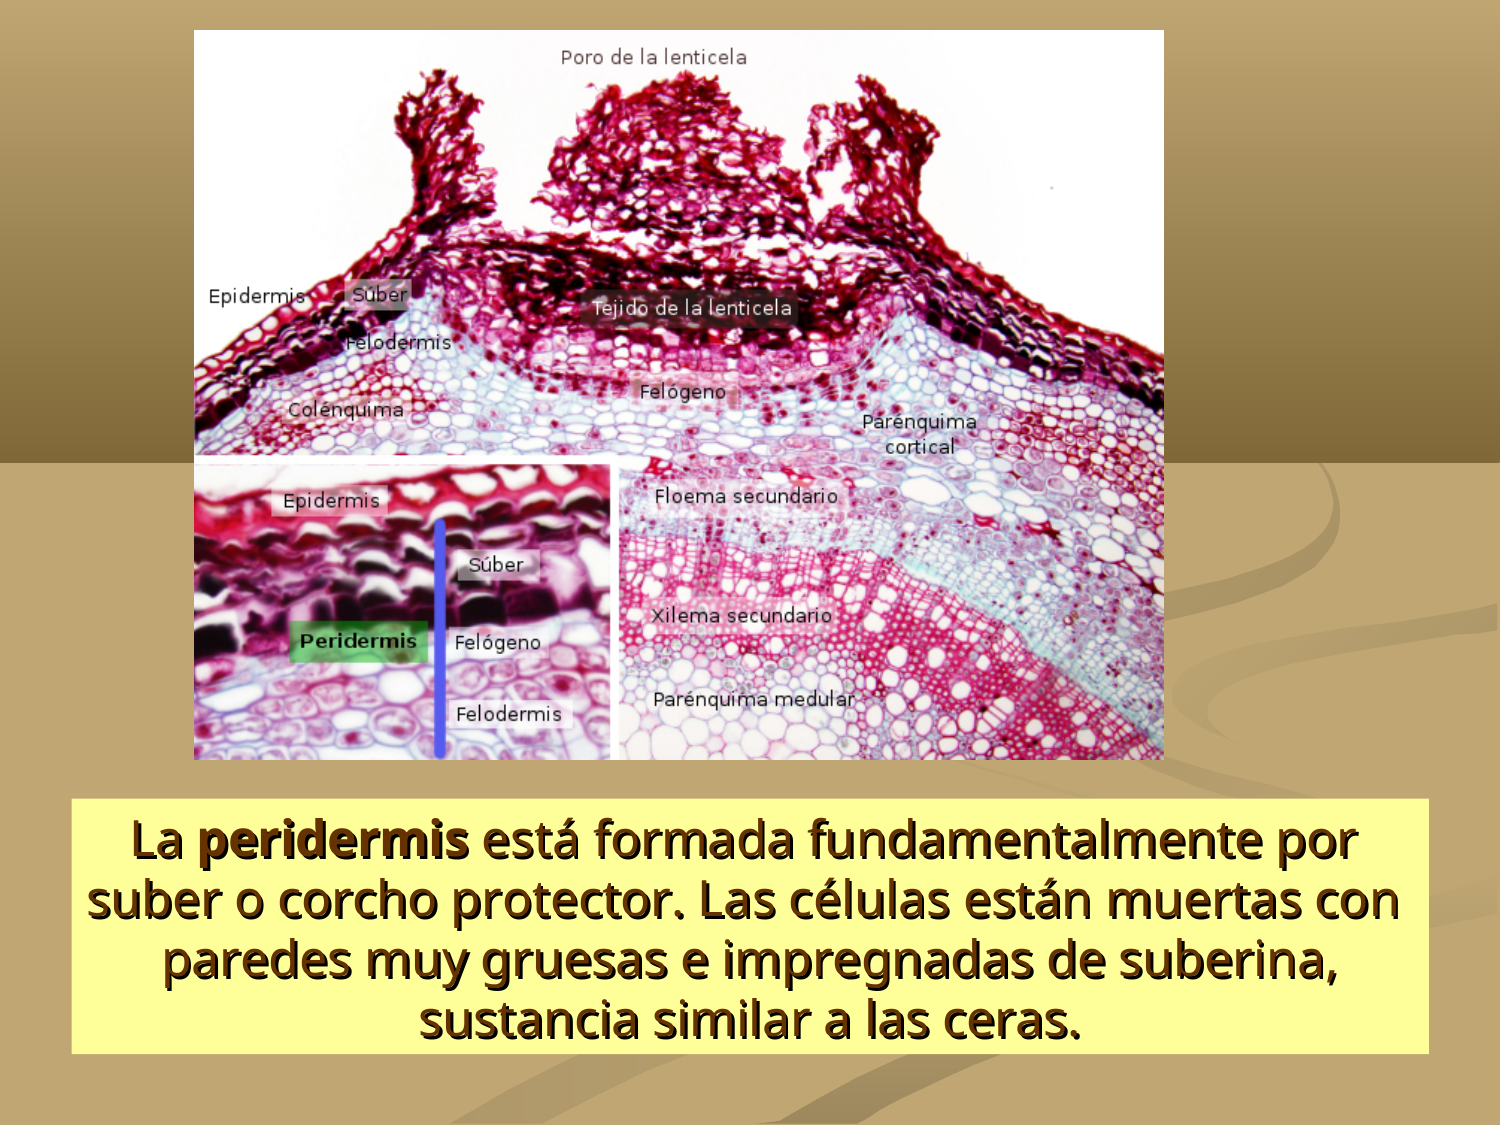

La peridermis está formada fundamentalmente por
suber o corcho protector. Las células están muertas con
paredes muy gruesas e impregnadas de suberina,
sustancia similar a las ceras.